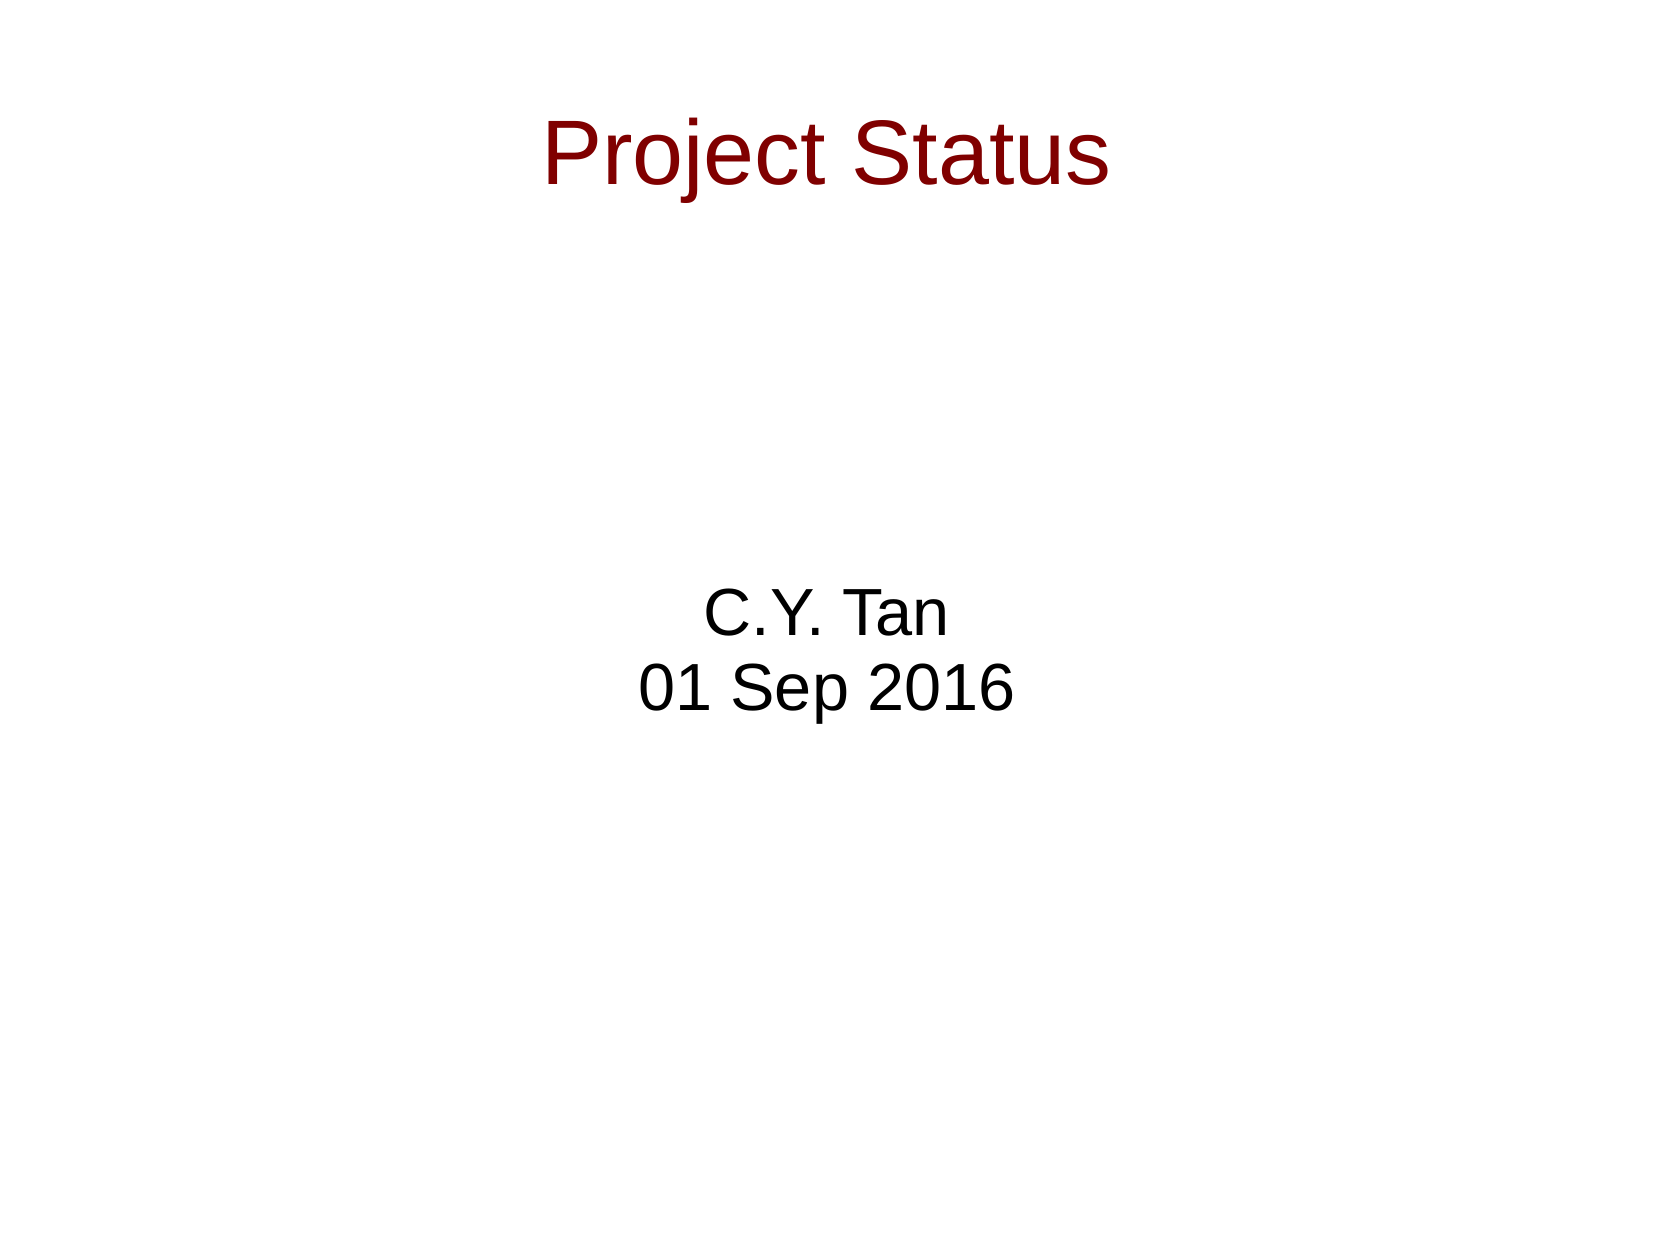

# Project Status
C.Y. Tan
01 Sep 2016